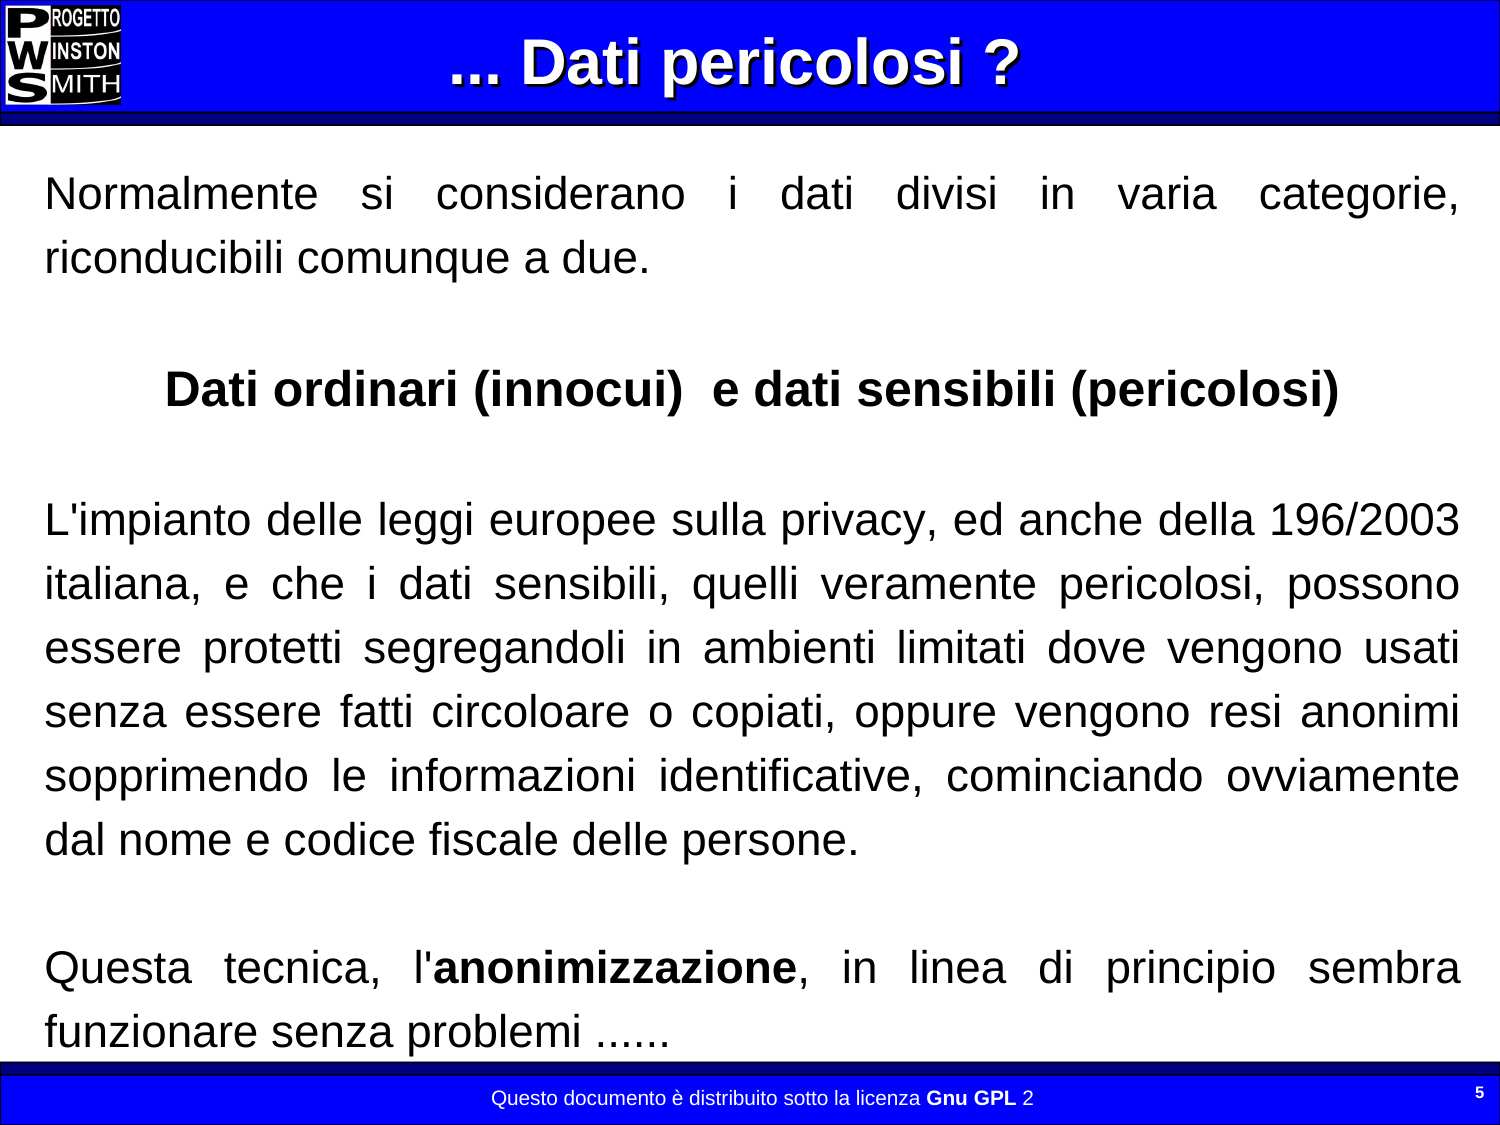

... Dati pericolosi ?
Normalmente si considerano i dati divisi in varia categorie, riconducibili comunque a due.
Dati ordinari (innocui) e dati sensibili (pericolosi)
L'impianto delle leggi europee sulla privacy, ed anche della 196/2003 italiana, e che i dati sensibili, quelli veramente pericolosi, possono essere protetti segregandoli in ambienti limitati dove vengono usati senza essere fatti circoloare o copiati, oppure vengono resi anonimi sopprimendo le informazioni identificative, cominciando ovviamente dal nome e codice fiscale delle persone.
Questa tecnica, l'anonimizzazione, in linea di principio sembra funzionare senza problemi ......